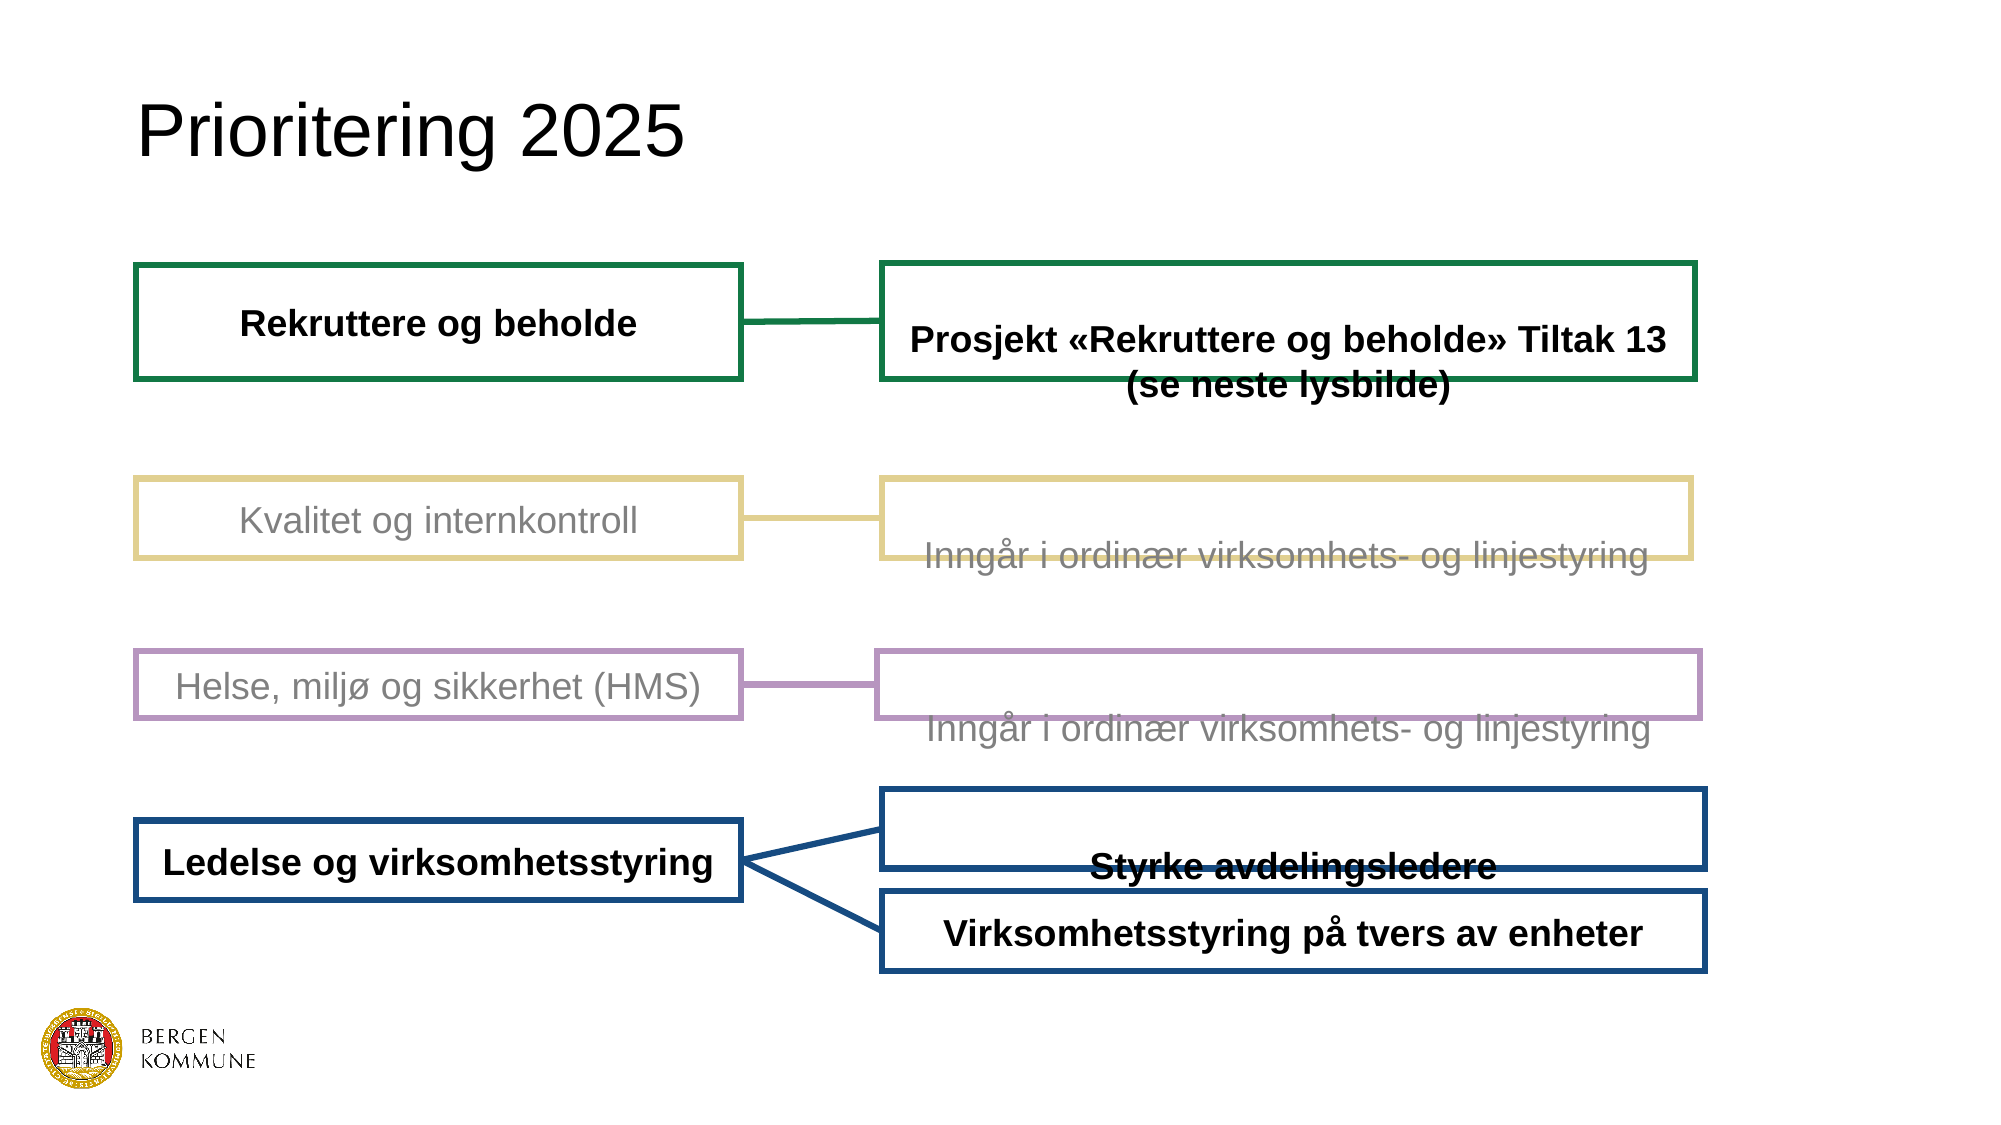

# Prioritering 2025
Prosjekt «Rekruttere og beholde» Tiltak 13
(se neste lysbilde)
Rekruttere og beholde
Kvalitet og internkontroll
Inngår i ordinær virksomhets- og linjestyring
Helse, miljø og sikkerhet (HMS)
Inngår i ordinær virksomhets- og linjestyring
Styrke avdelingsledere
Ledelse og virksomhetsstyring
Virksomhetsstyring på tvers av enheter